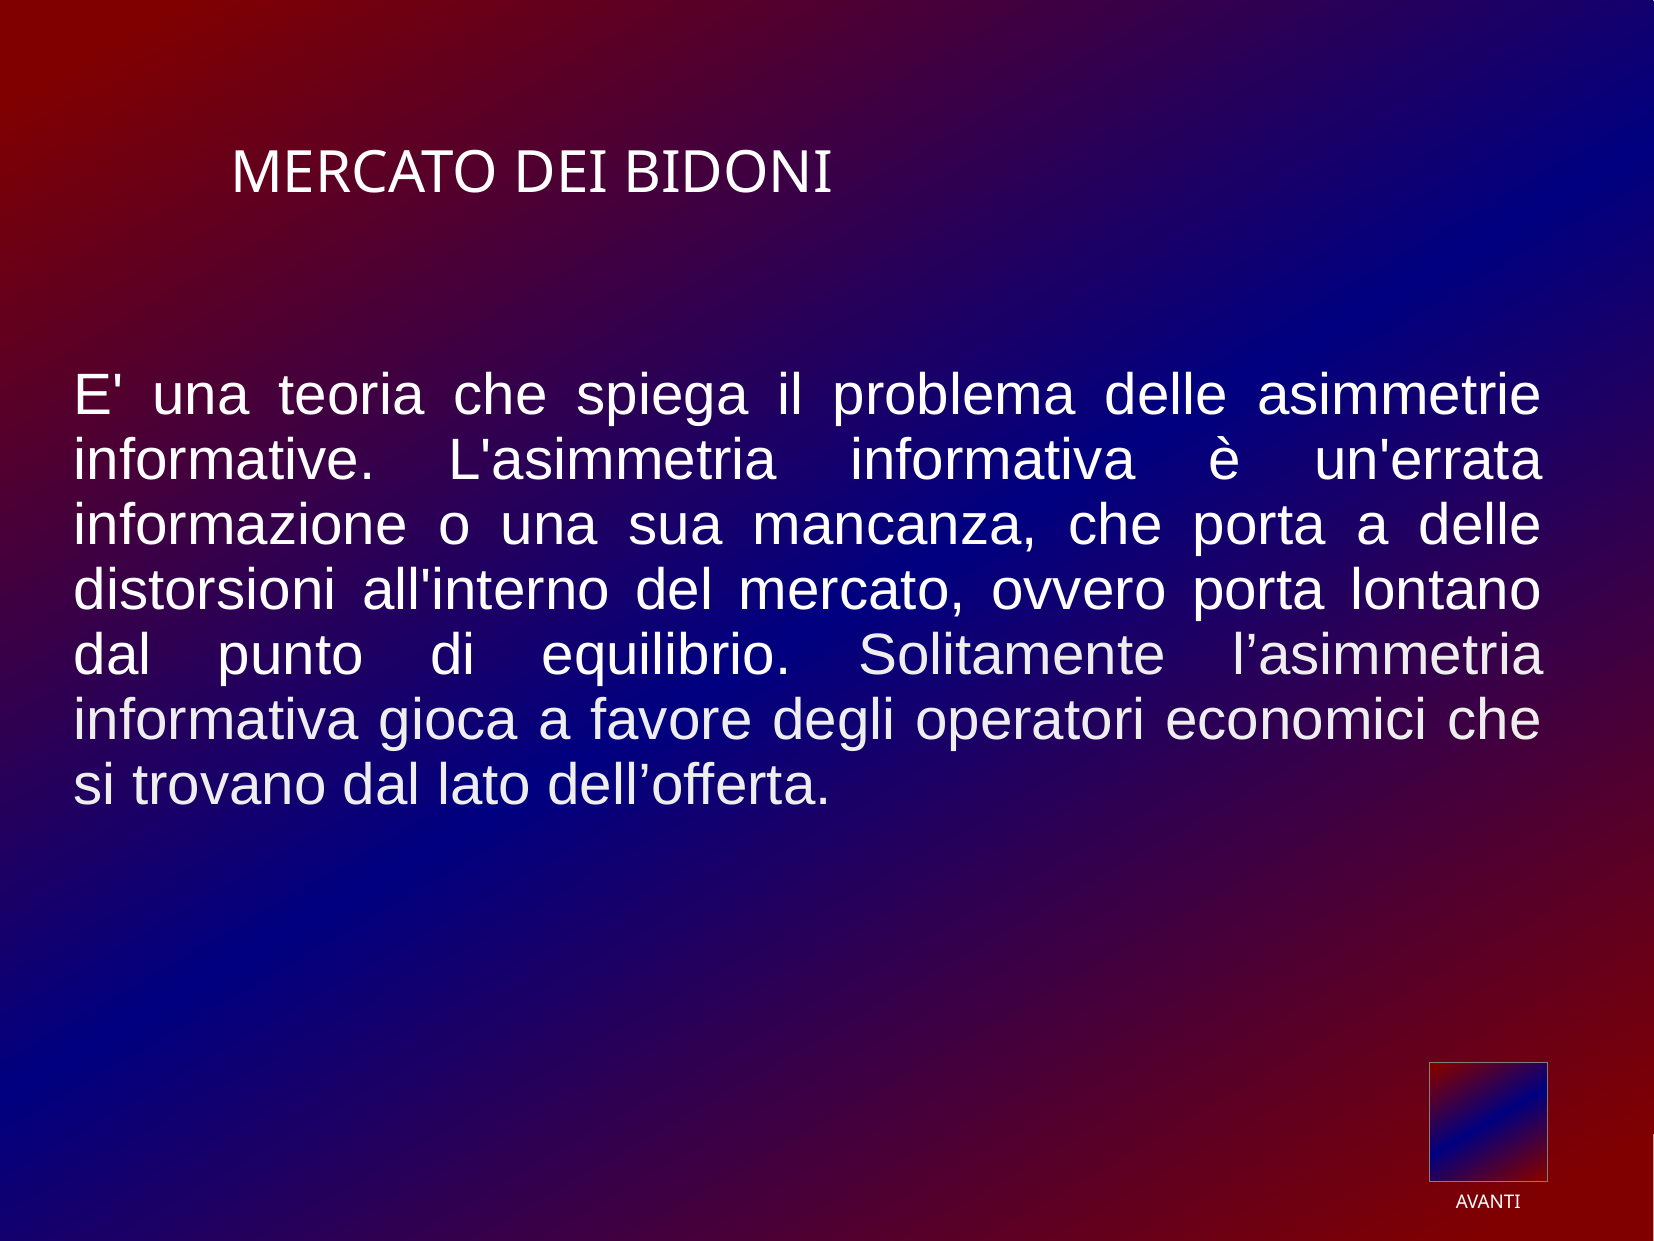

MERCATO DEI BIDONI
E' una teoria che spiega il problema delle asimmetrie informative. L'asimmetria informativa è un'errata informazione o una sua mancanza, che porta a delle distorsioni all'interno del mercato, ovvero porta lontano dal punto di equilibrio. Solitamente l’asimmetria informativa gioca a favore degli operatori economici che si trovano dal lato dell’offerta.
AVANTI